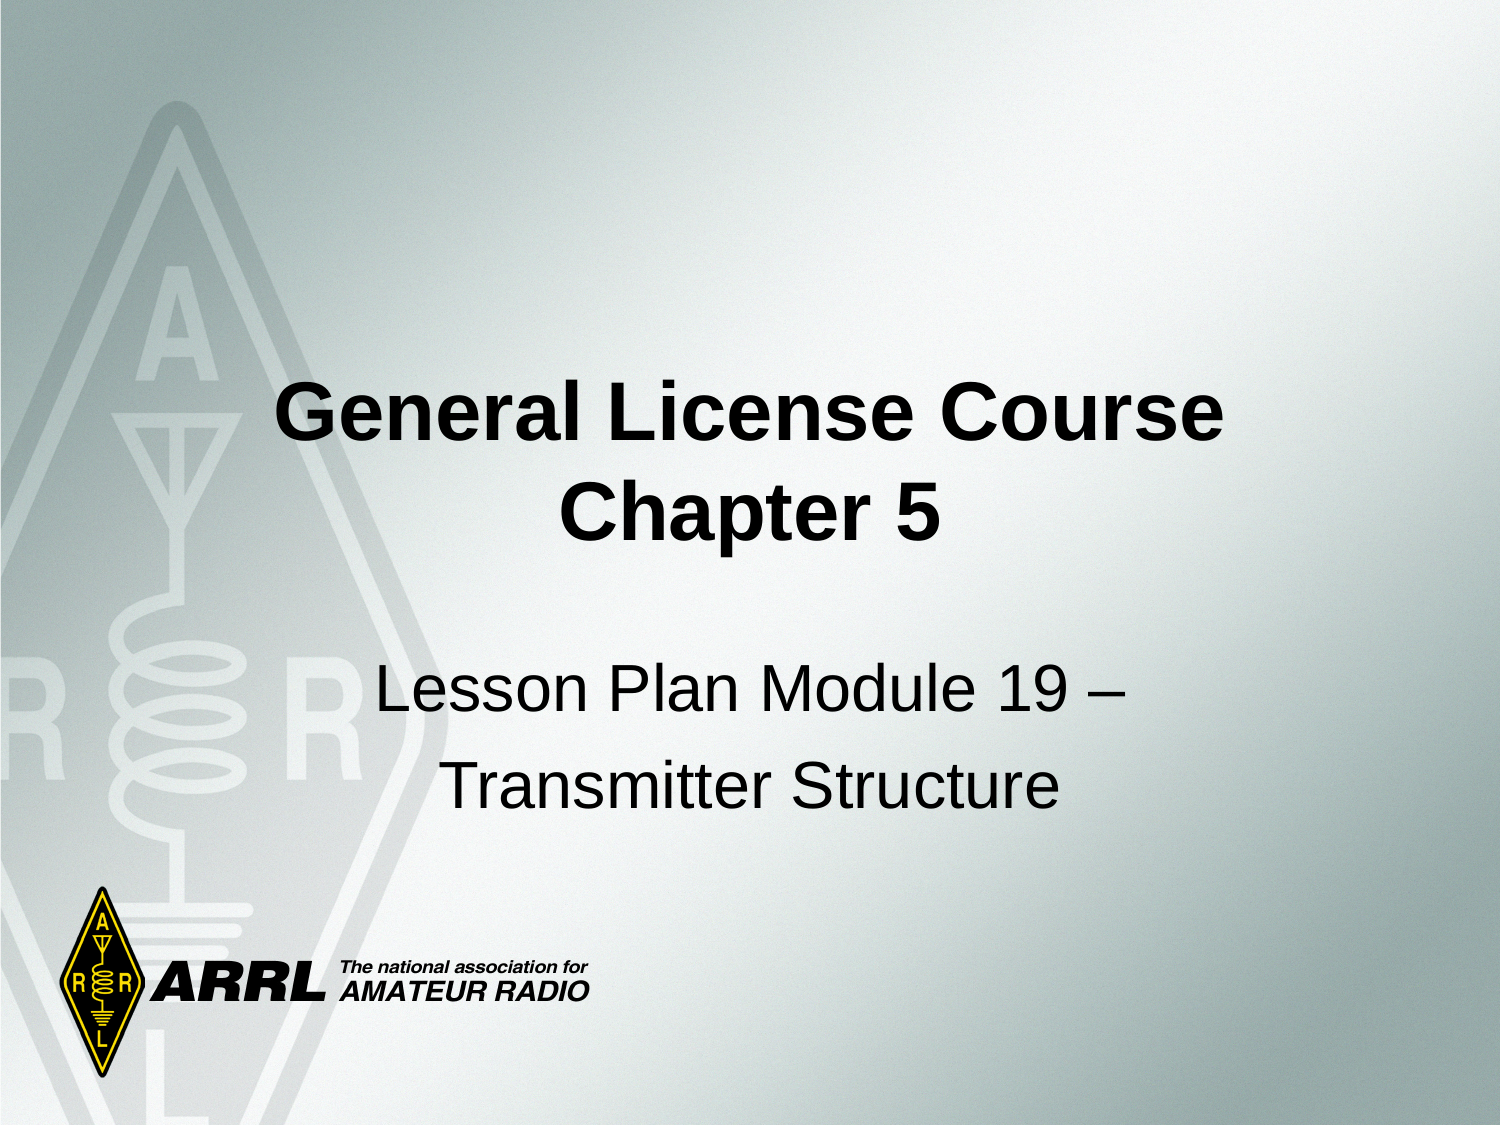

# General License Course Chapter 5
Lesson Plan Module 19 –
Transmitter Structure